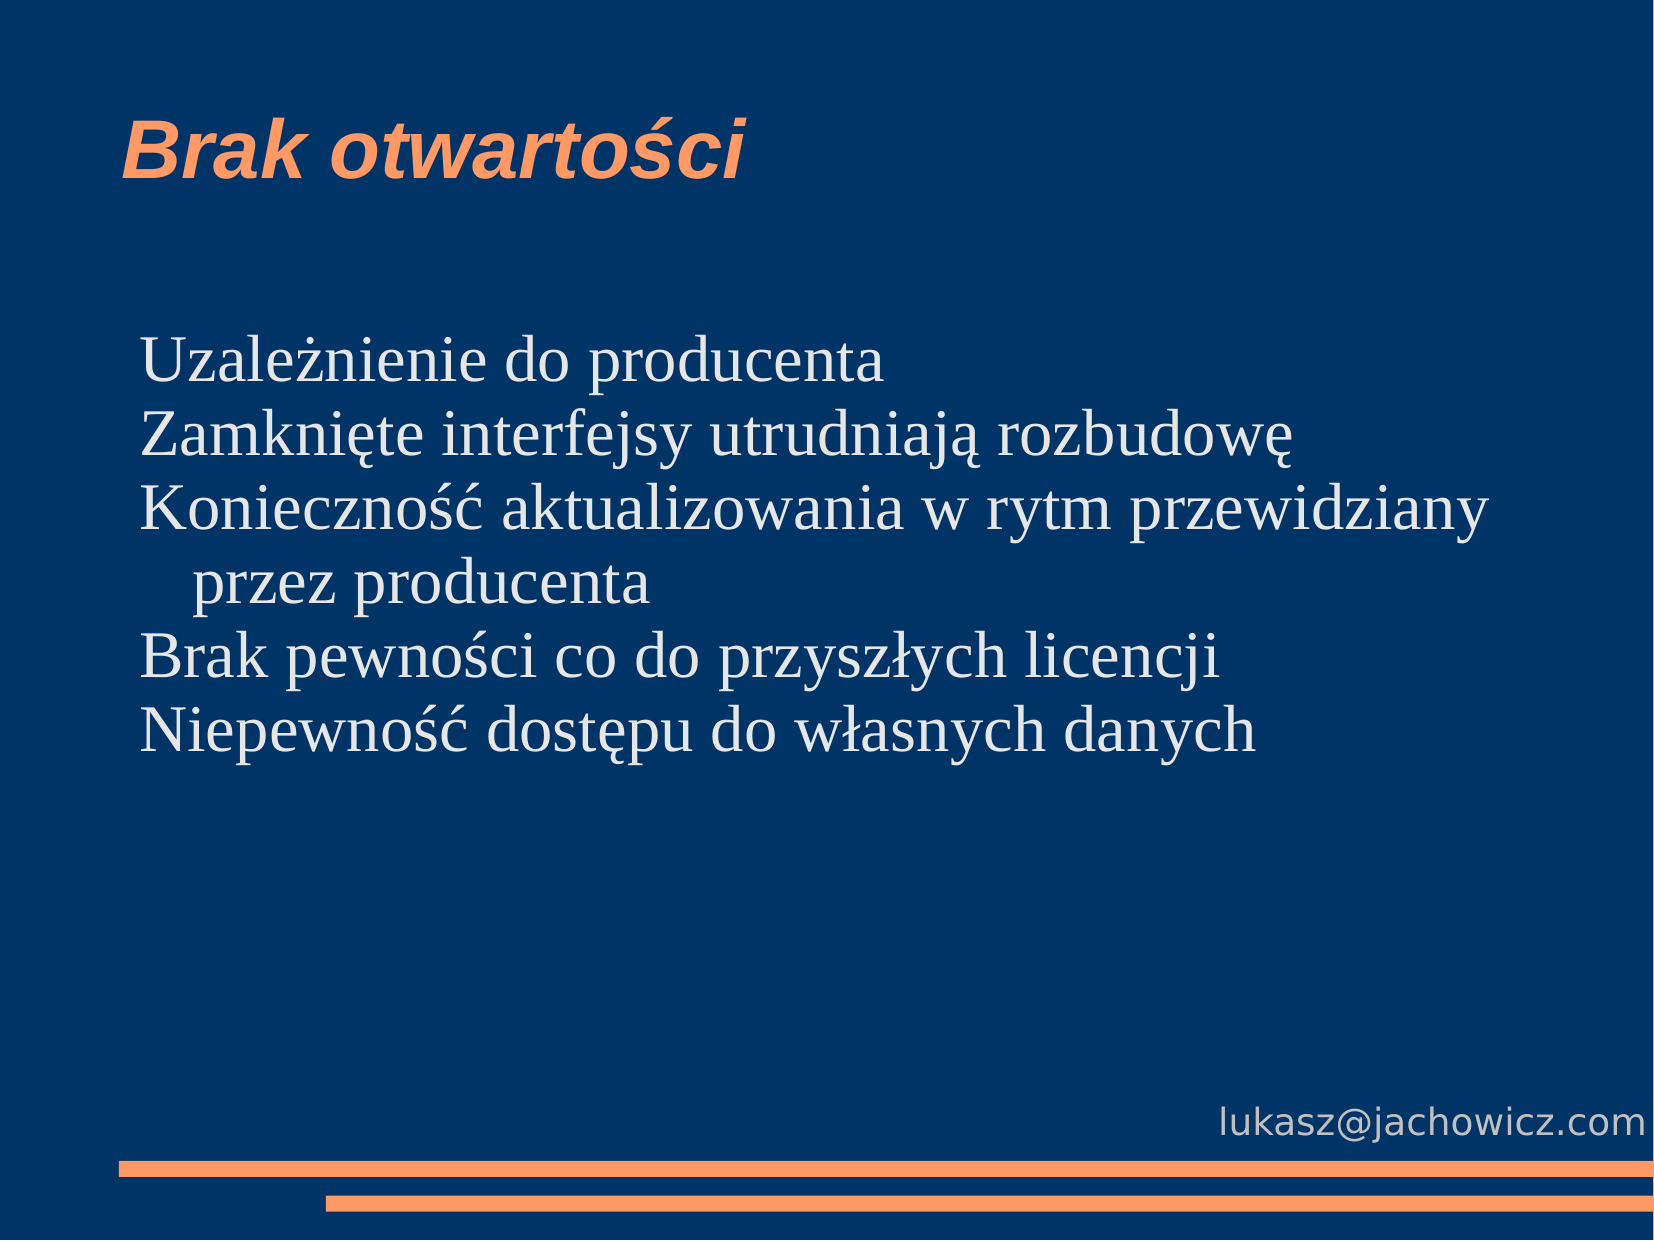

# Brak otwartości
Uzależnienie do producenta
Zamknięte interfejsy utrudniają rozbudowę
Konieczność aktualizowania w rytm przewidziany przez producenta
Brak pewności co do przyszłych licencji
Niepewność dostępu do własnych danych
lukasz@jachowicz.com